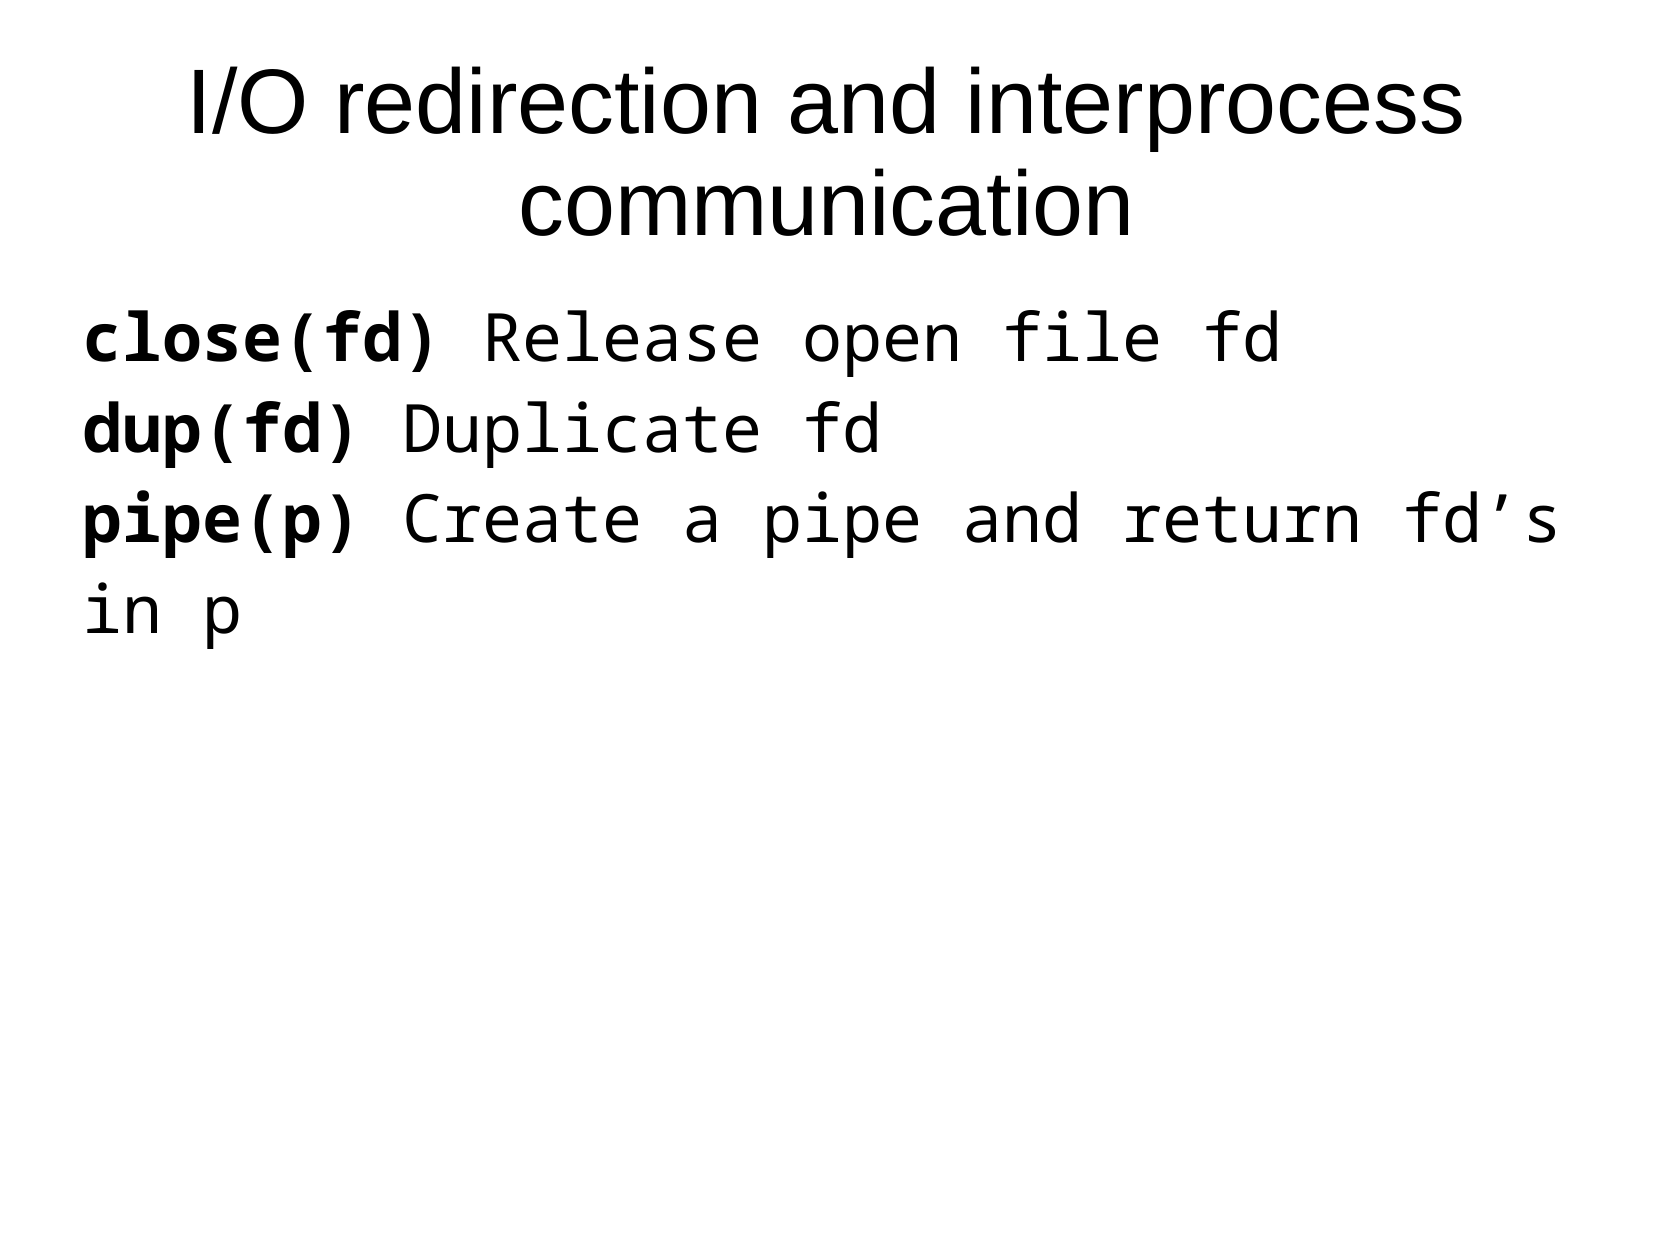

# I/O redirection and interprocess communication
close(fd) Release open file fd
dup(fd) Duplicate fd
pipe(p) Create a pipe and return fd’s in p